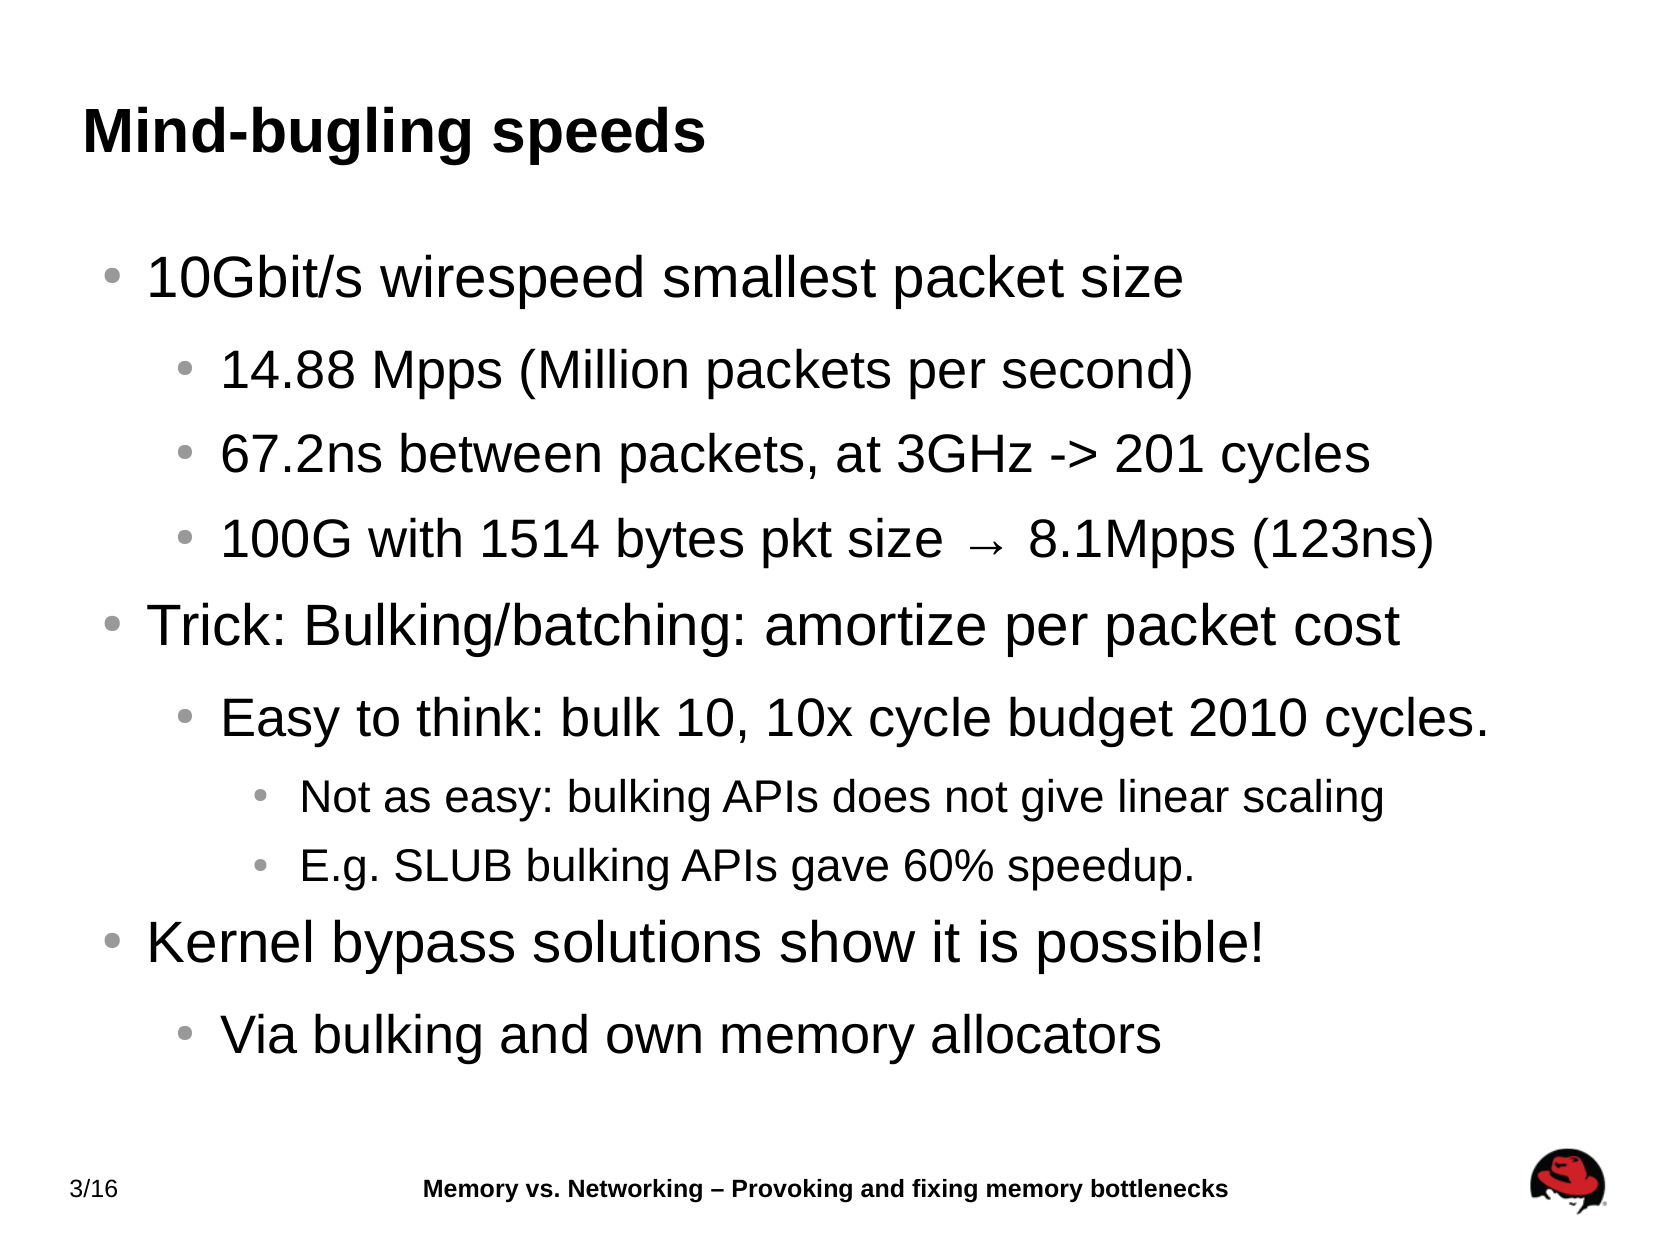

# Mind-bugling speeds
10Gbit/s wirespeed smallest packet size
14.88 Mpps (Million packets per second)
67.2ns between packets, at 3GHz -> 201 cycles
100G with 1514 bytes pkt size → 8.1Mpps (123ns)
Trick: Bulking/batching: amortize per packet cost
Easy to think: bulk 10, 10x cycle budget 2010 cycles.
Not as easy: bulking APIs does not give linear scaling
E.g. SLUB bulking APIs gave 60% speedup.
Kernel bypass solutions show it is possible!
Via bulking and own memory allocators